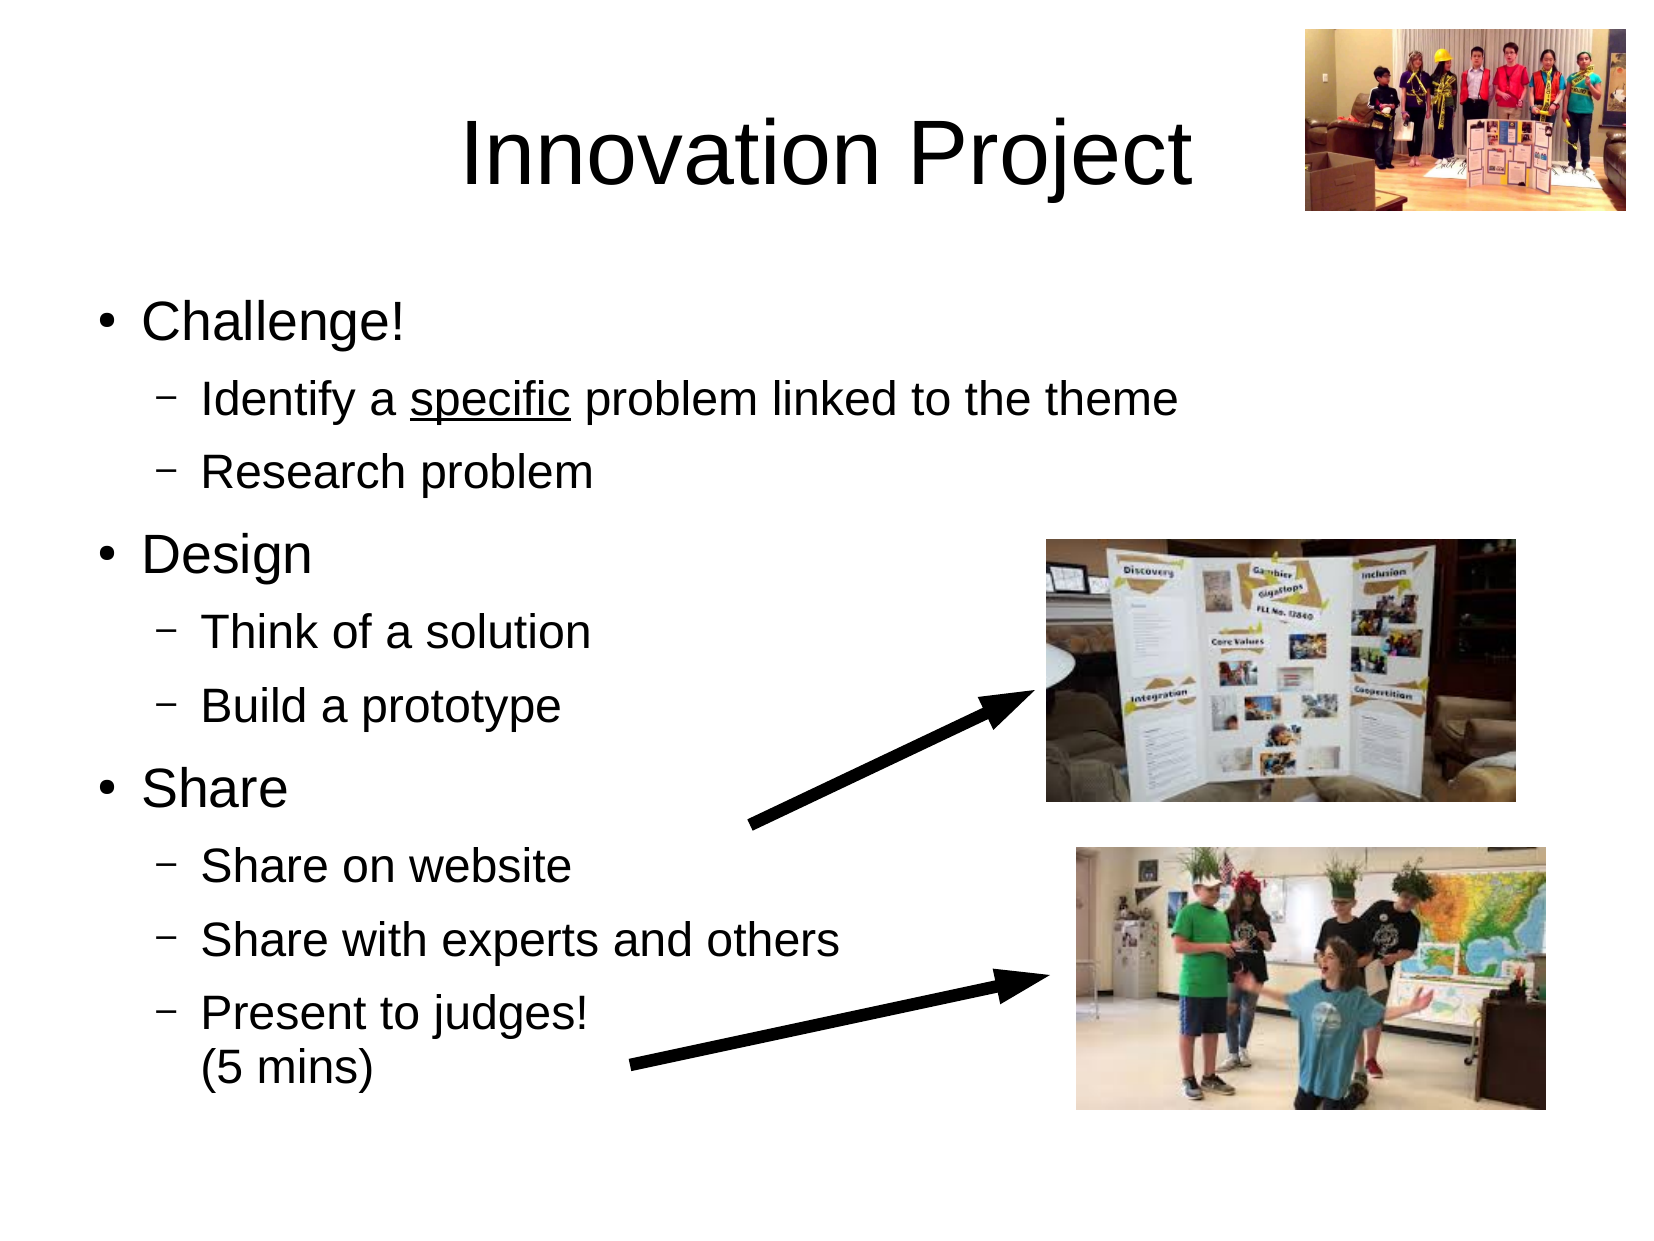

# Innovation Project
Challenge!
Identify a specific problem linked to the theme
Research problem
Design
Think of a solution
Build a prototype
Share
Share on website
Share with experts and others
Present to judges!
(5 mins)